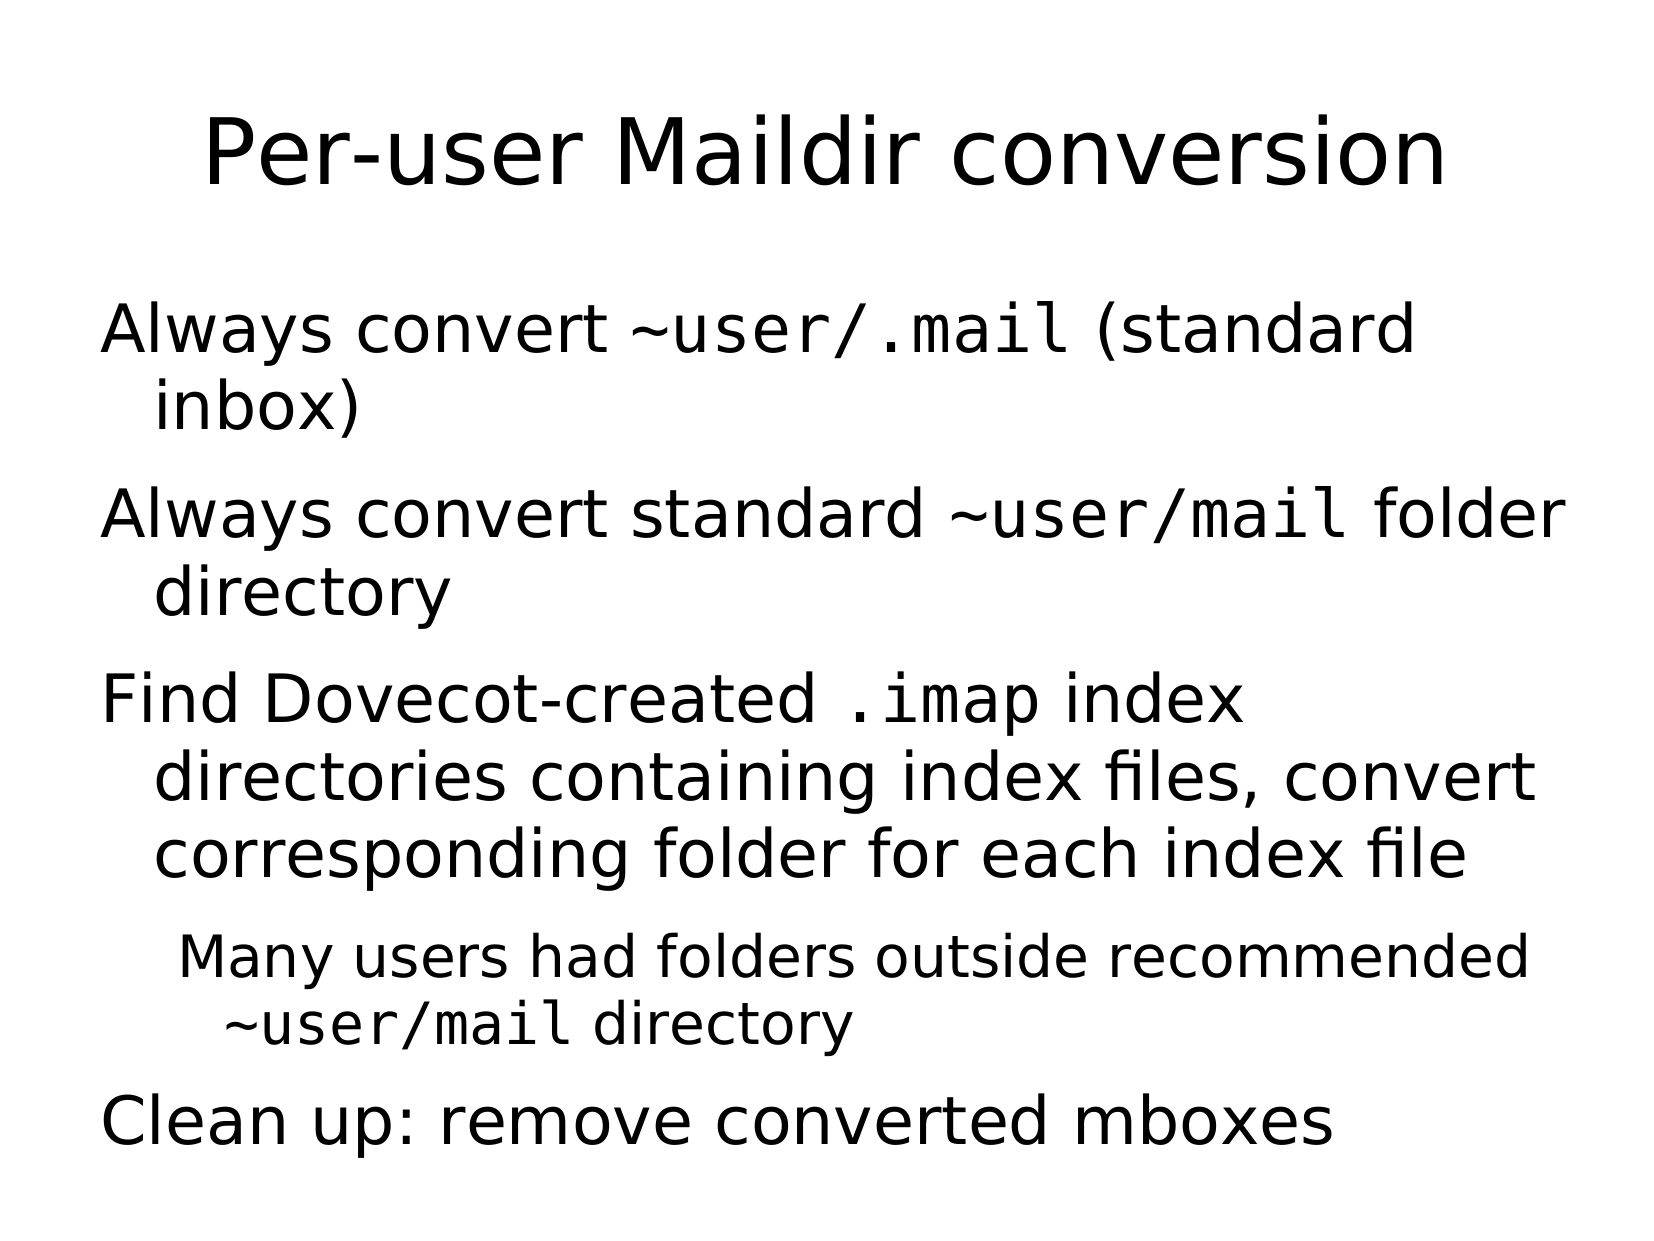

# Per-user Maildir conversion
Always convert ~user/.mail (standard inbox)
Always convert standard ~user/mail folder directory
Find Dovecot-created .imap index directories containing index files, convert corresponding folder for each index file
Many users had folders outside recommended ~user/mail directory
Clean up: remove converted mboxes